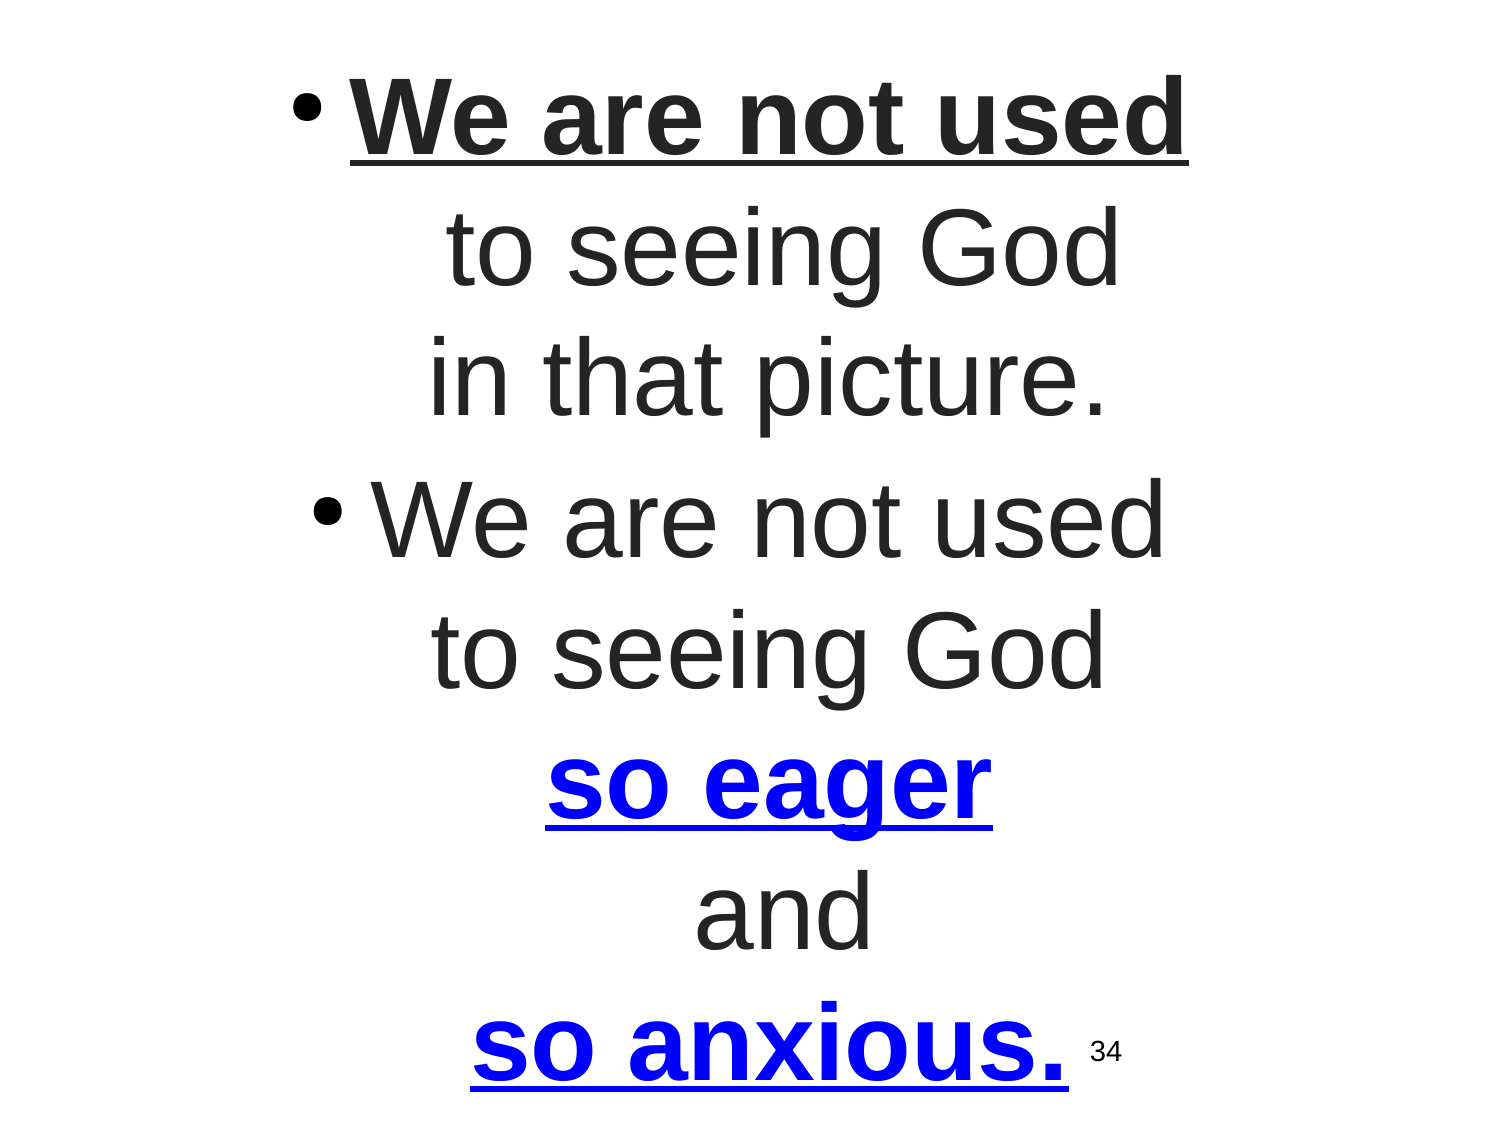

# We are not used to seeing God in that picture.
We are not used
to seeing God
so eager
and
so anxious.
34